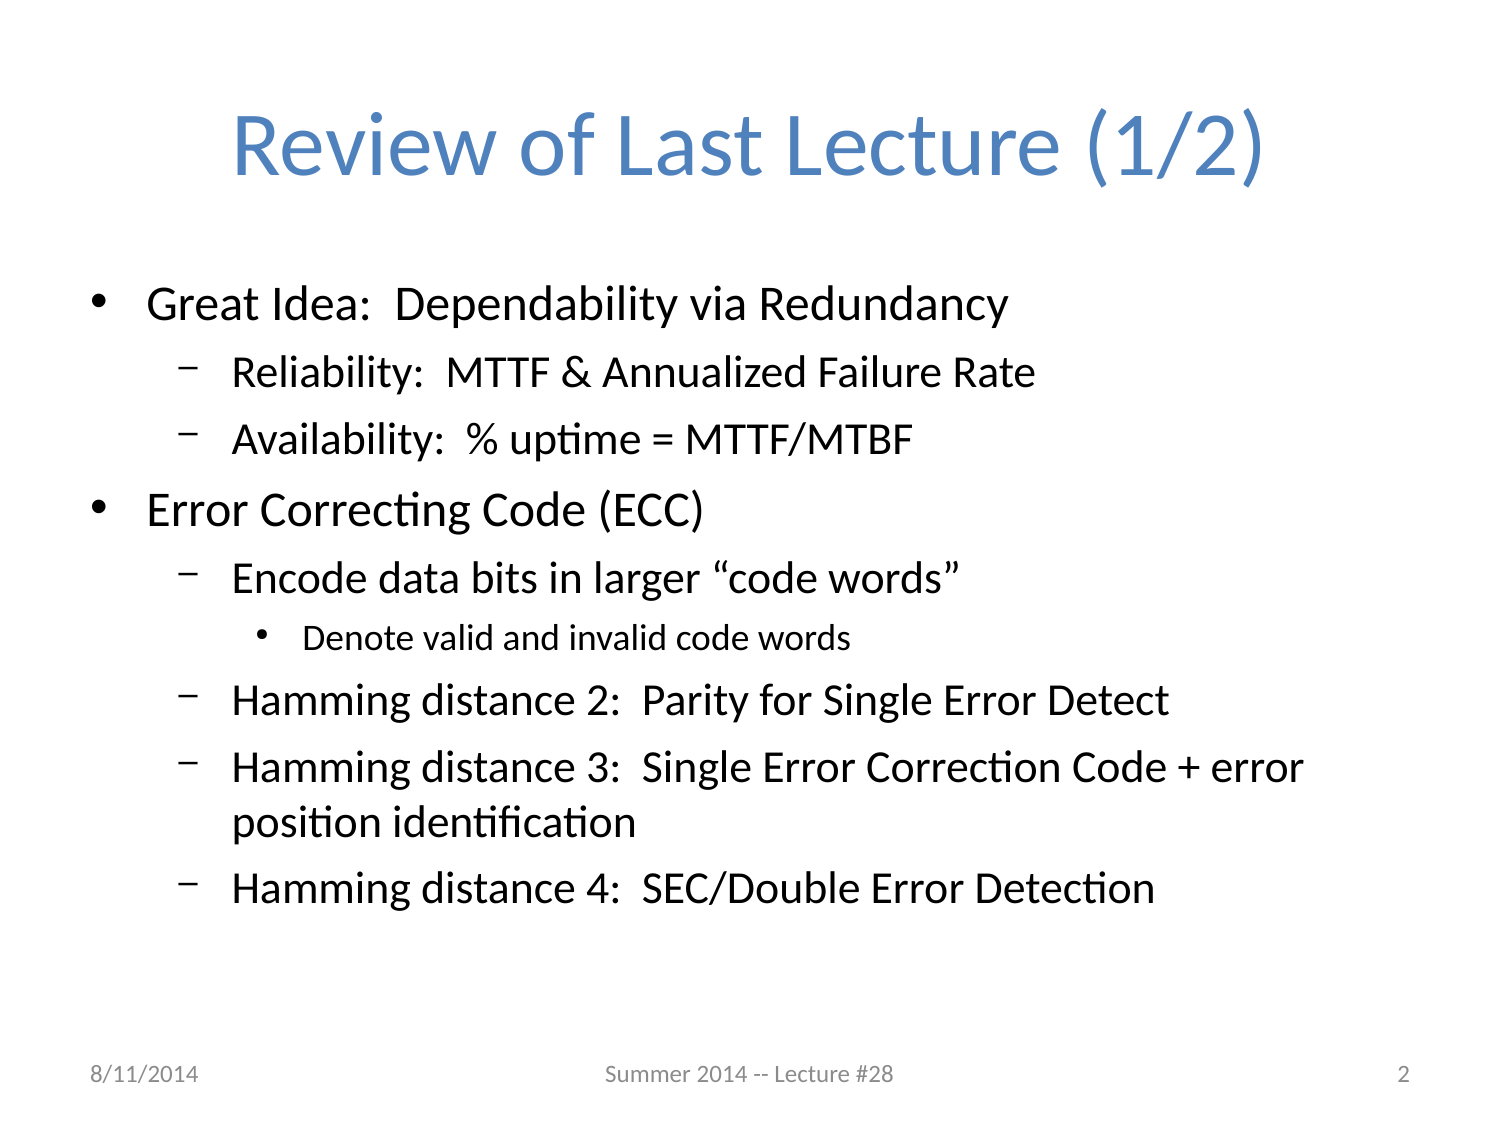

# Review of Last Lecture (1/2)
Great Idea: Dependability via Redundancy
Reliability: MTTF & Annualized Failure Rate
Availability: % uptime = MTTF/MTBF
Error Correcting Code (ECC)
Encode data bits in larger “code words”
Denote valid and invalid code words
Hamming distance 2: Parity for Single Error Detect
Hamming distance 3: Single Error Correction Code + error position identification
Hamming distance 4: SEC/Double Error Detection
8/11/2014
Summer 2014 -- Lecture #28
2